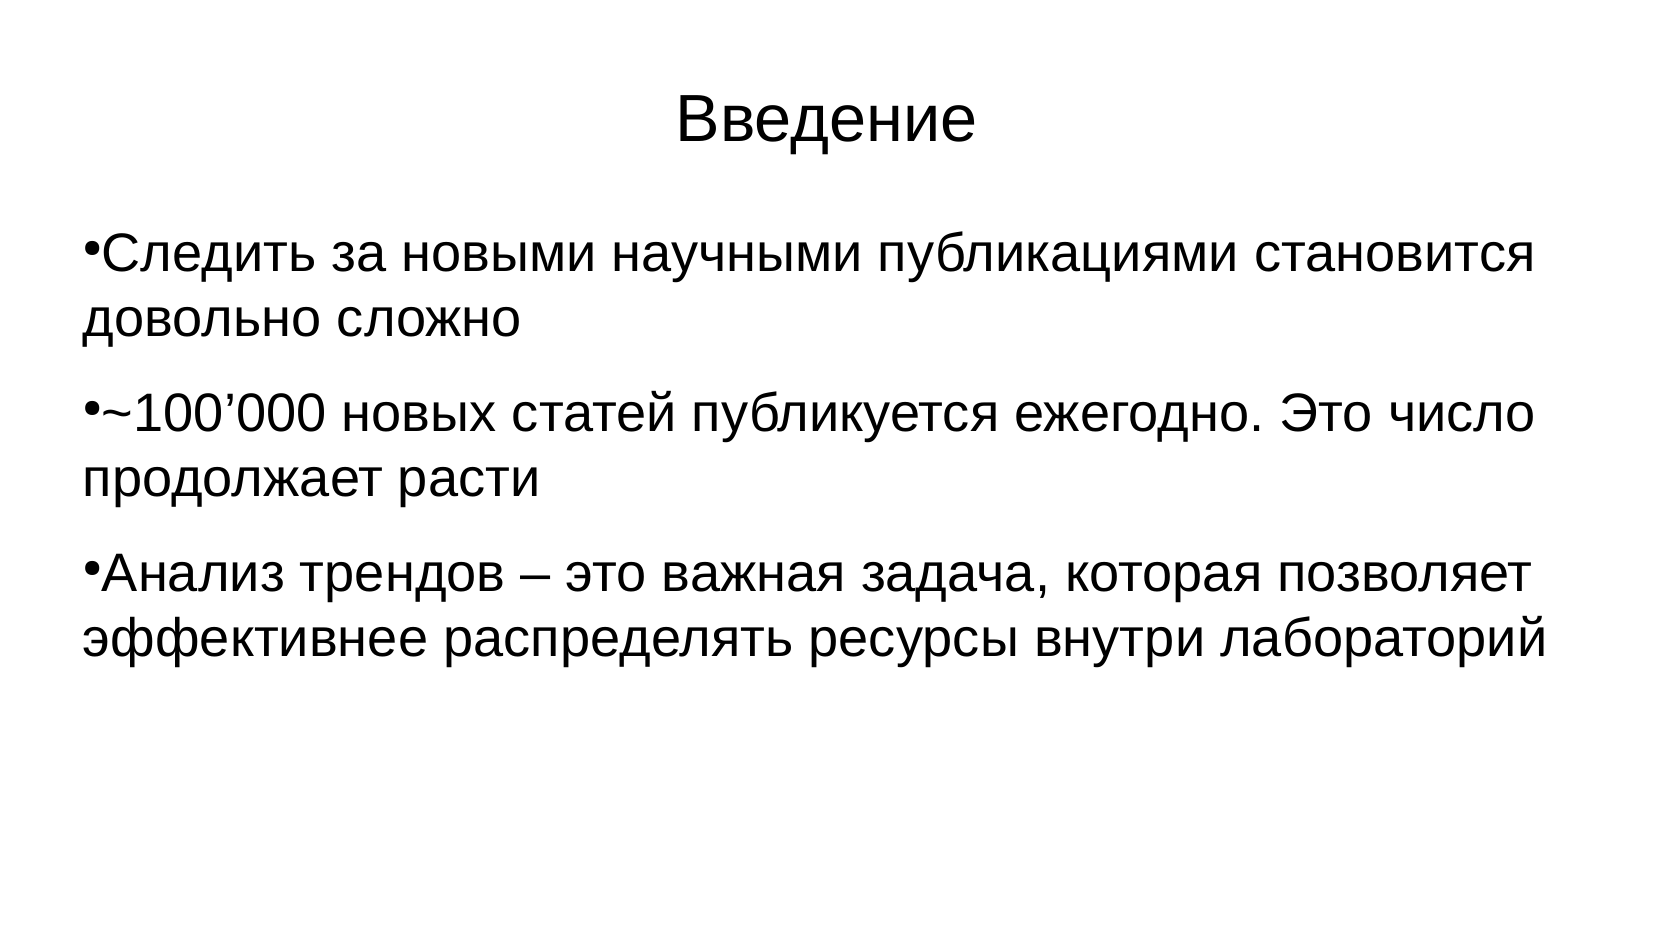

# Введение
Следить за новыми научными публикациями становится довольно сложно
~100’000 новых статей публикуется ежегодно. Это число продолжает расти
Анализ трендов – это важная задача, которая позволяет эффективнее распределять ресурсы внутри лабораторий